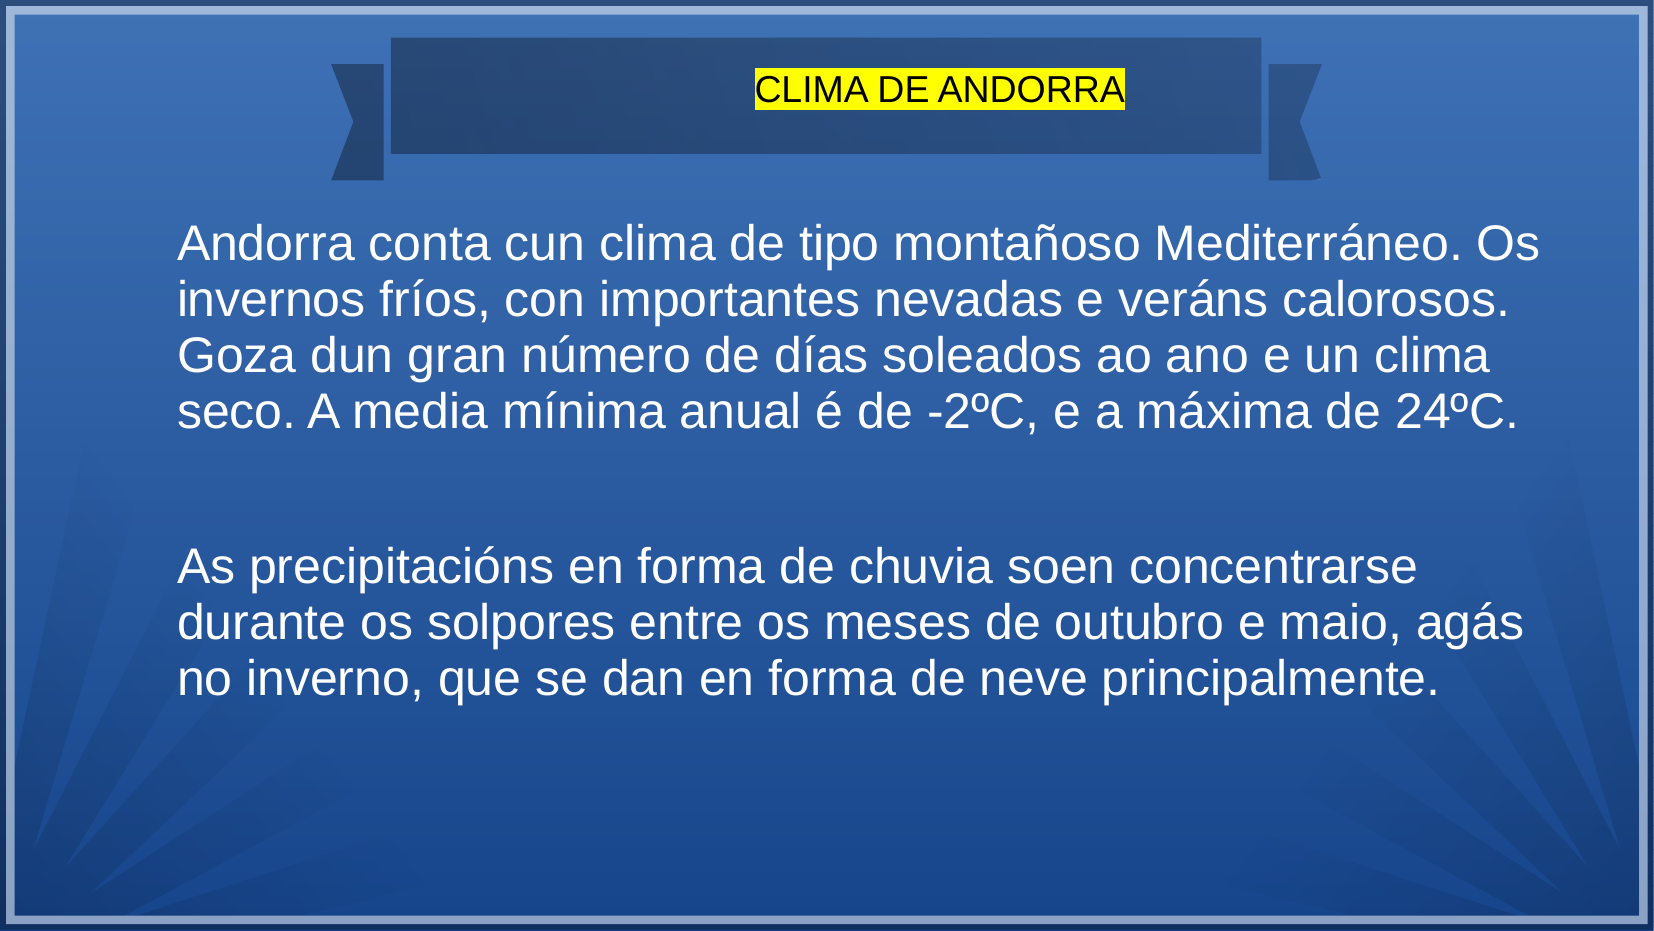

CLIMA DE ANDORRA
# Andorra conta cun clima de tipo montañoso Mediterráneo. Os invernos fríos, con importantes nevadas e veráns calorosos. Goza dun gran número de días soleados ao ano e un clima seco. A media mínima anual é de -2ºC, e a máxima de 24ºC.
As precipitacións en forma de chuvia soen concentrarse durante os solpores entre os meses de outubro e maio, agás no inverno, que se dan en forma de neve principalmente.